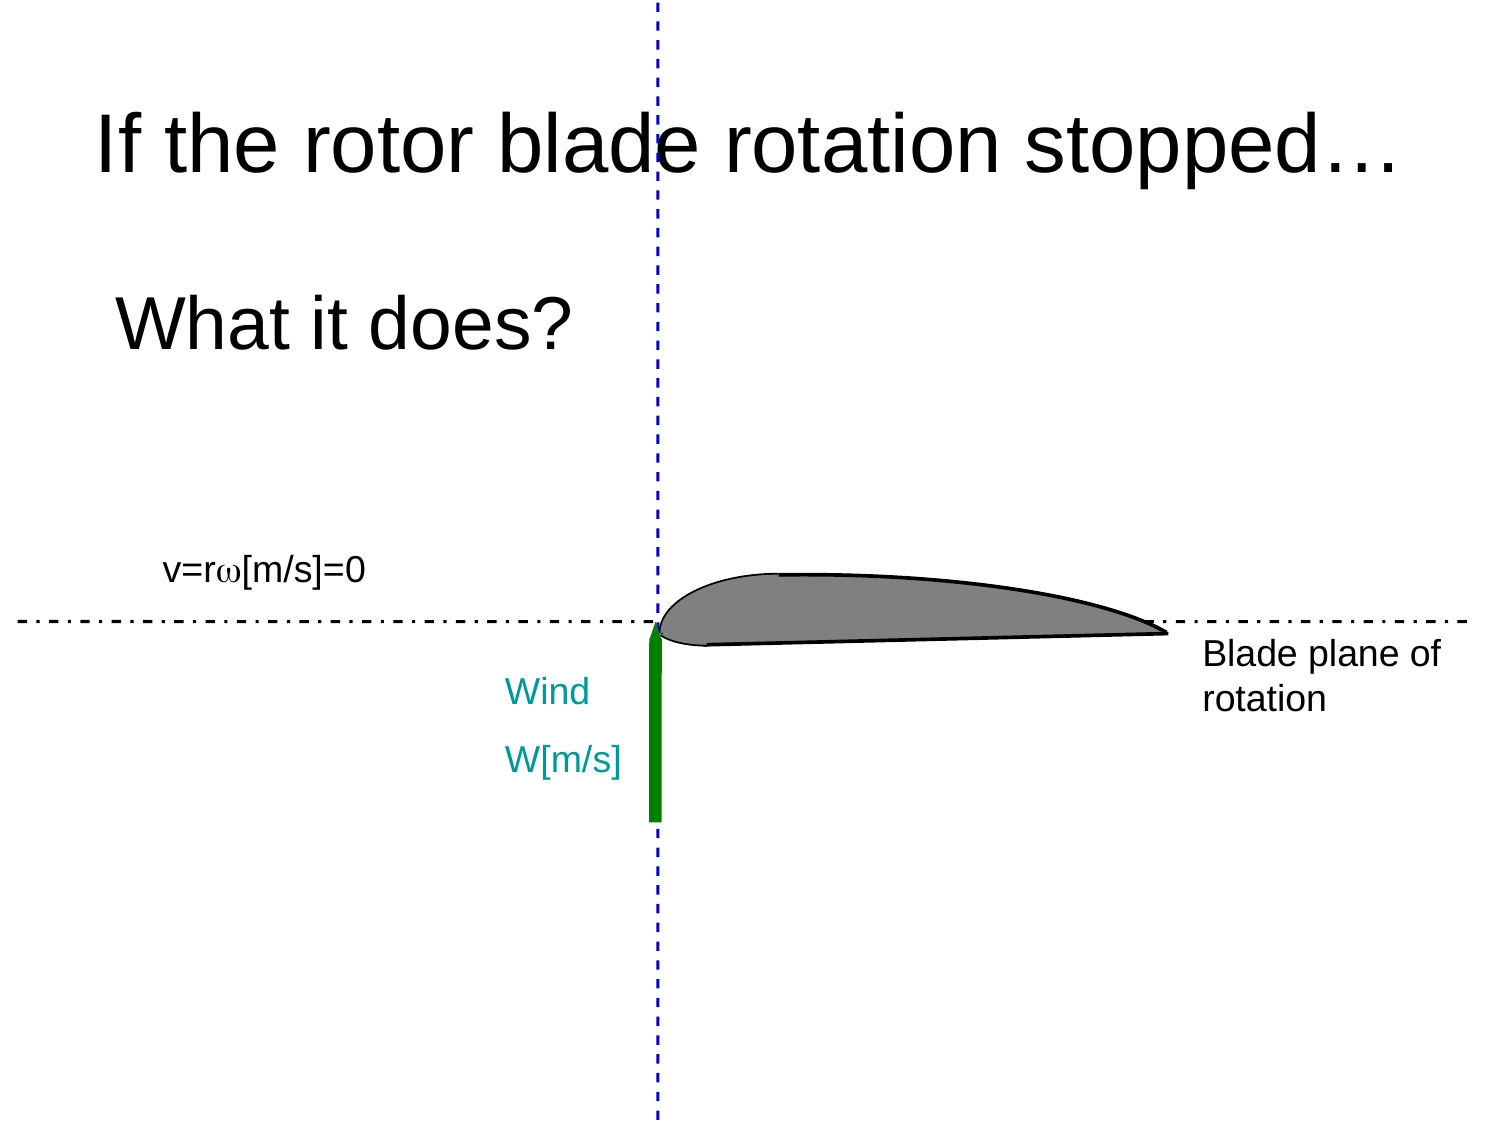

Wind
W[m/s]
# If the rotor blade rotation stopped…
What it does?
v=rw[m/s]=0
Blade plane of rotation